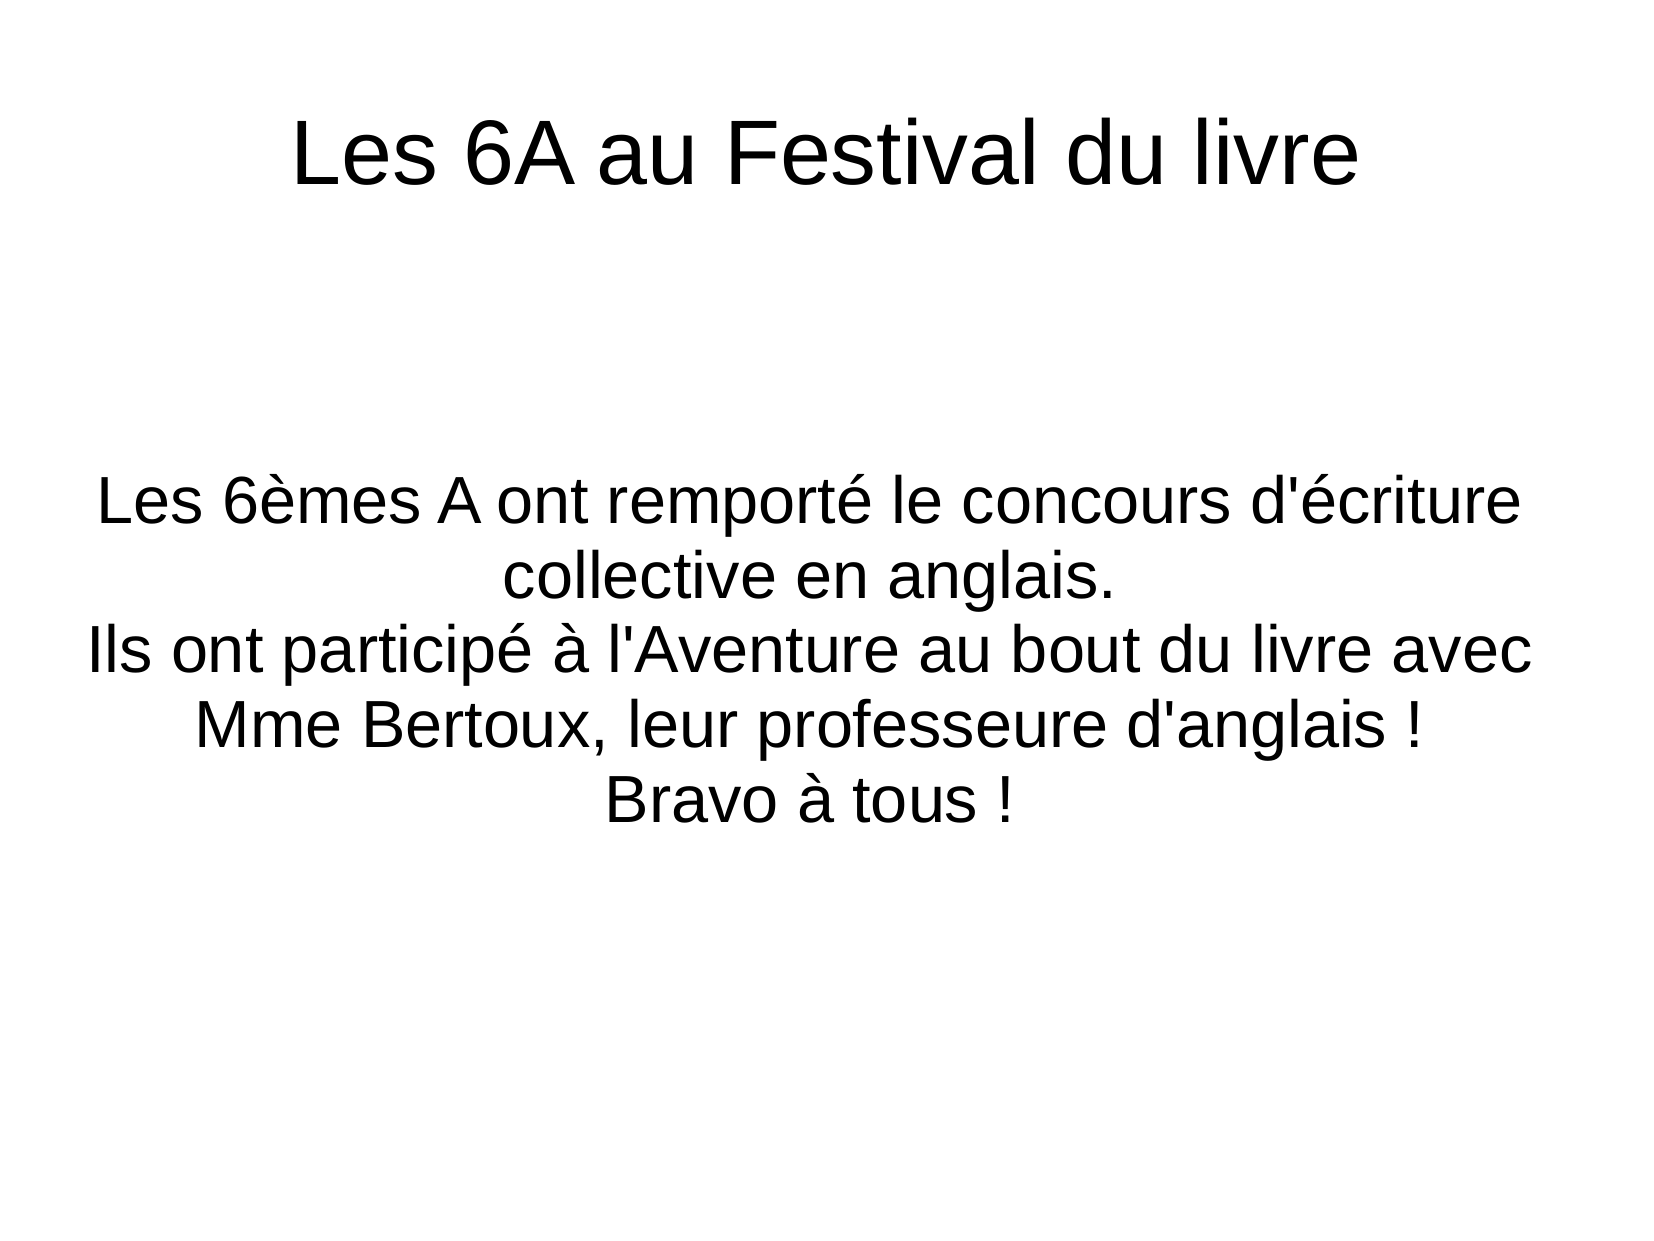

# Les 6A au Festival du livre
Les 6èmes A ont remporté le concours d'écriture collective en anglais.
Ils ont participé à l'Aventure au bout du livre avec Mme Bertoux, leur professeure d'anglais !
Bravo à tous !